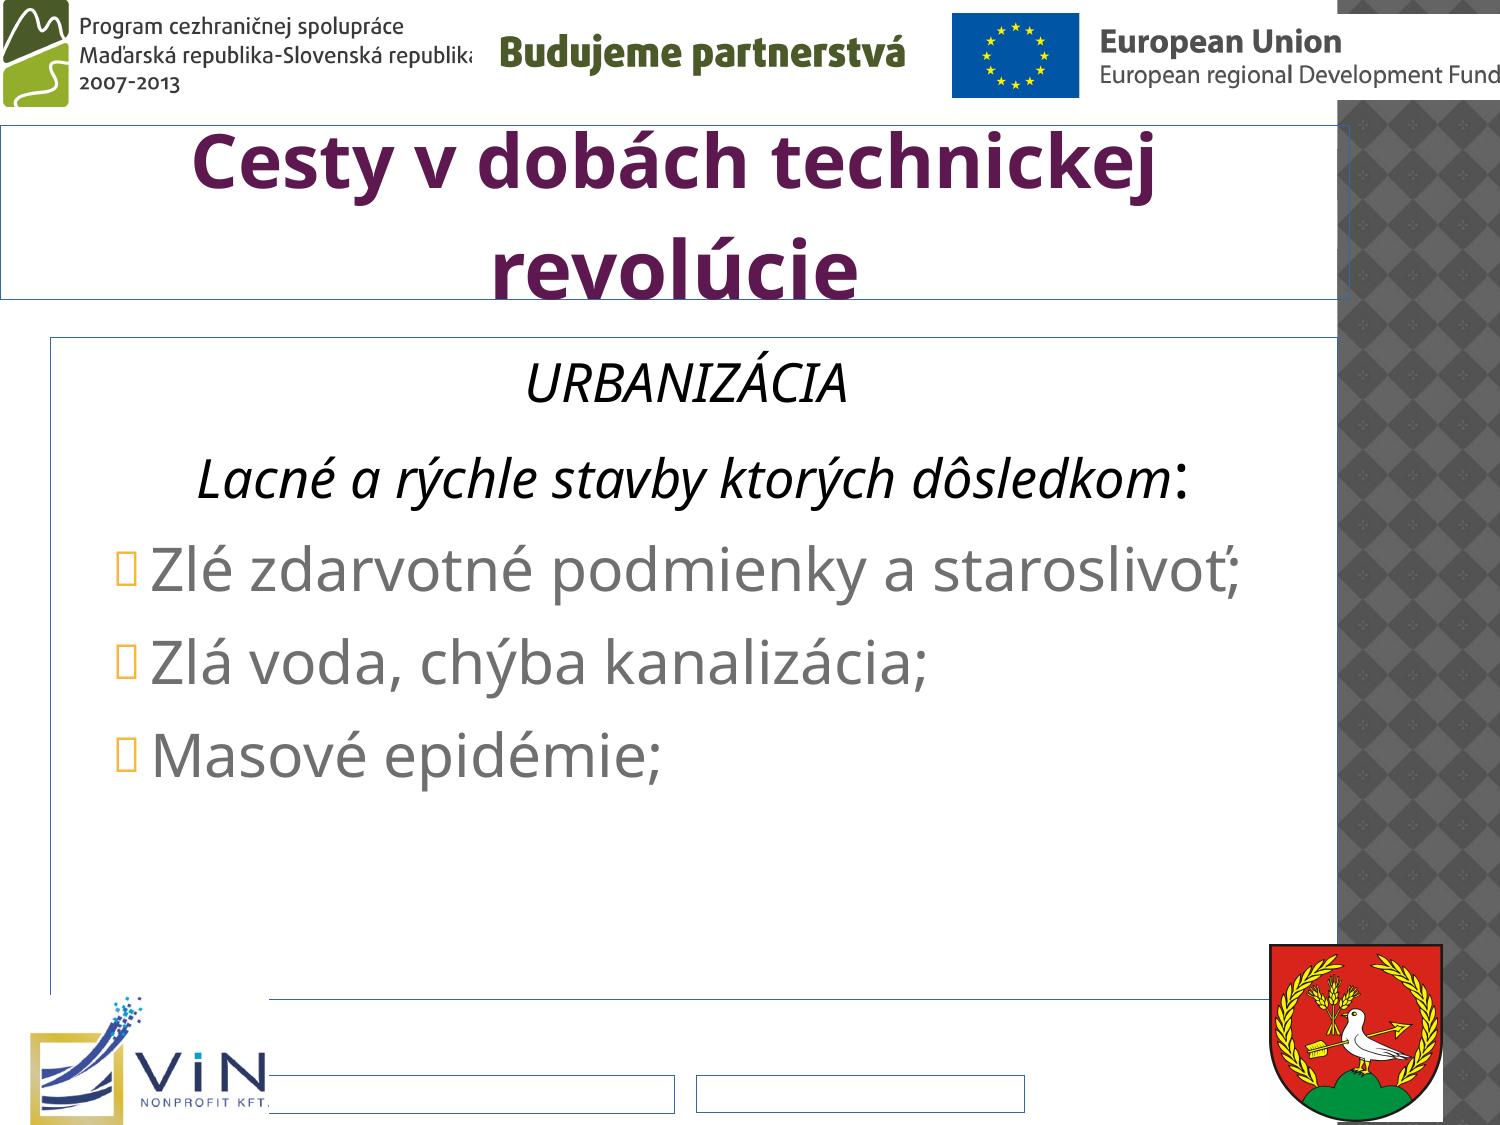

# Cesty v dobách technickej revolúcie
URBANIZÁCIA
Lacné a rýchle stavby ktorých dôsledkom:
Zlé zdarvotné podmienky a staroslivoť;
Zlá voda, chýba kanalizácia;
Masové epidémie;